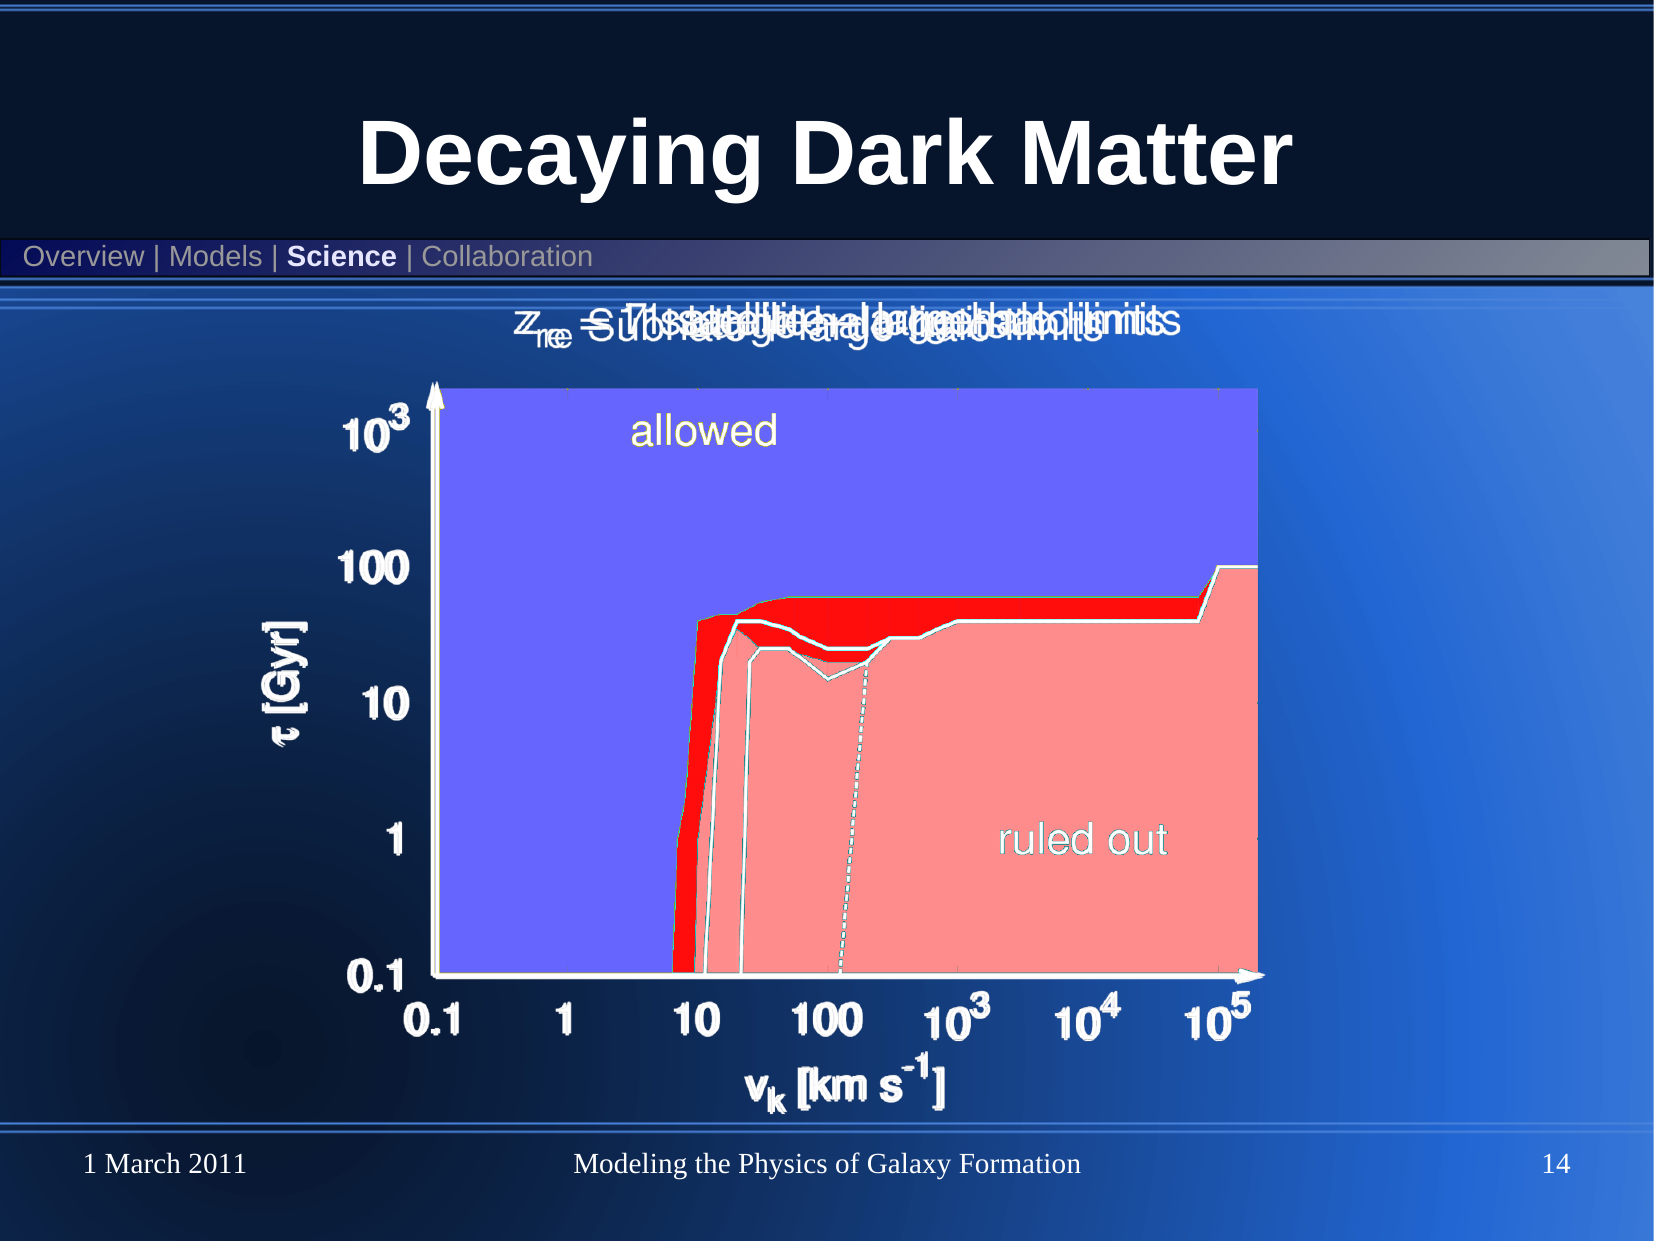

# Decaying Dark Matter
Overview | Models | Science | Collaboration
1 March 2011
Modeling the Physics of Galaxy Formation
14